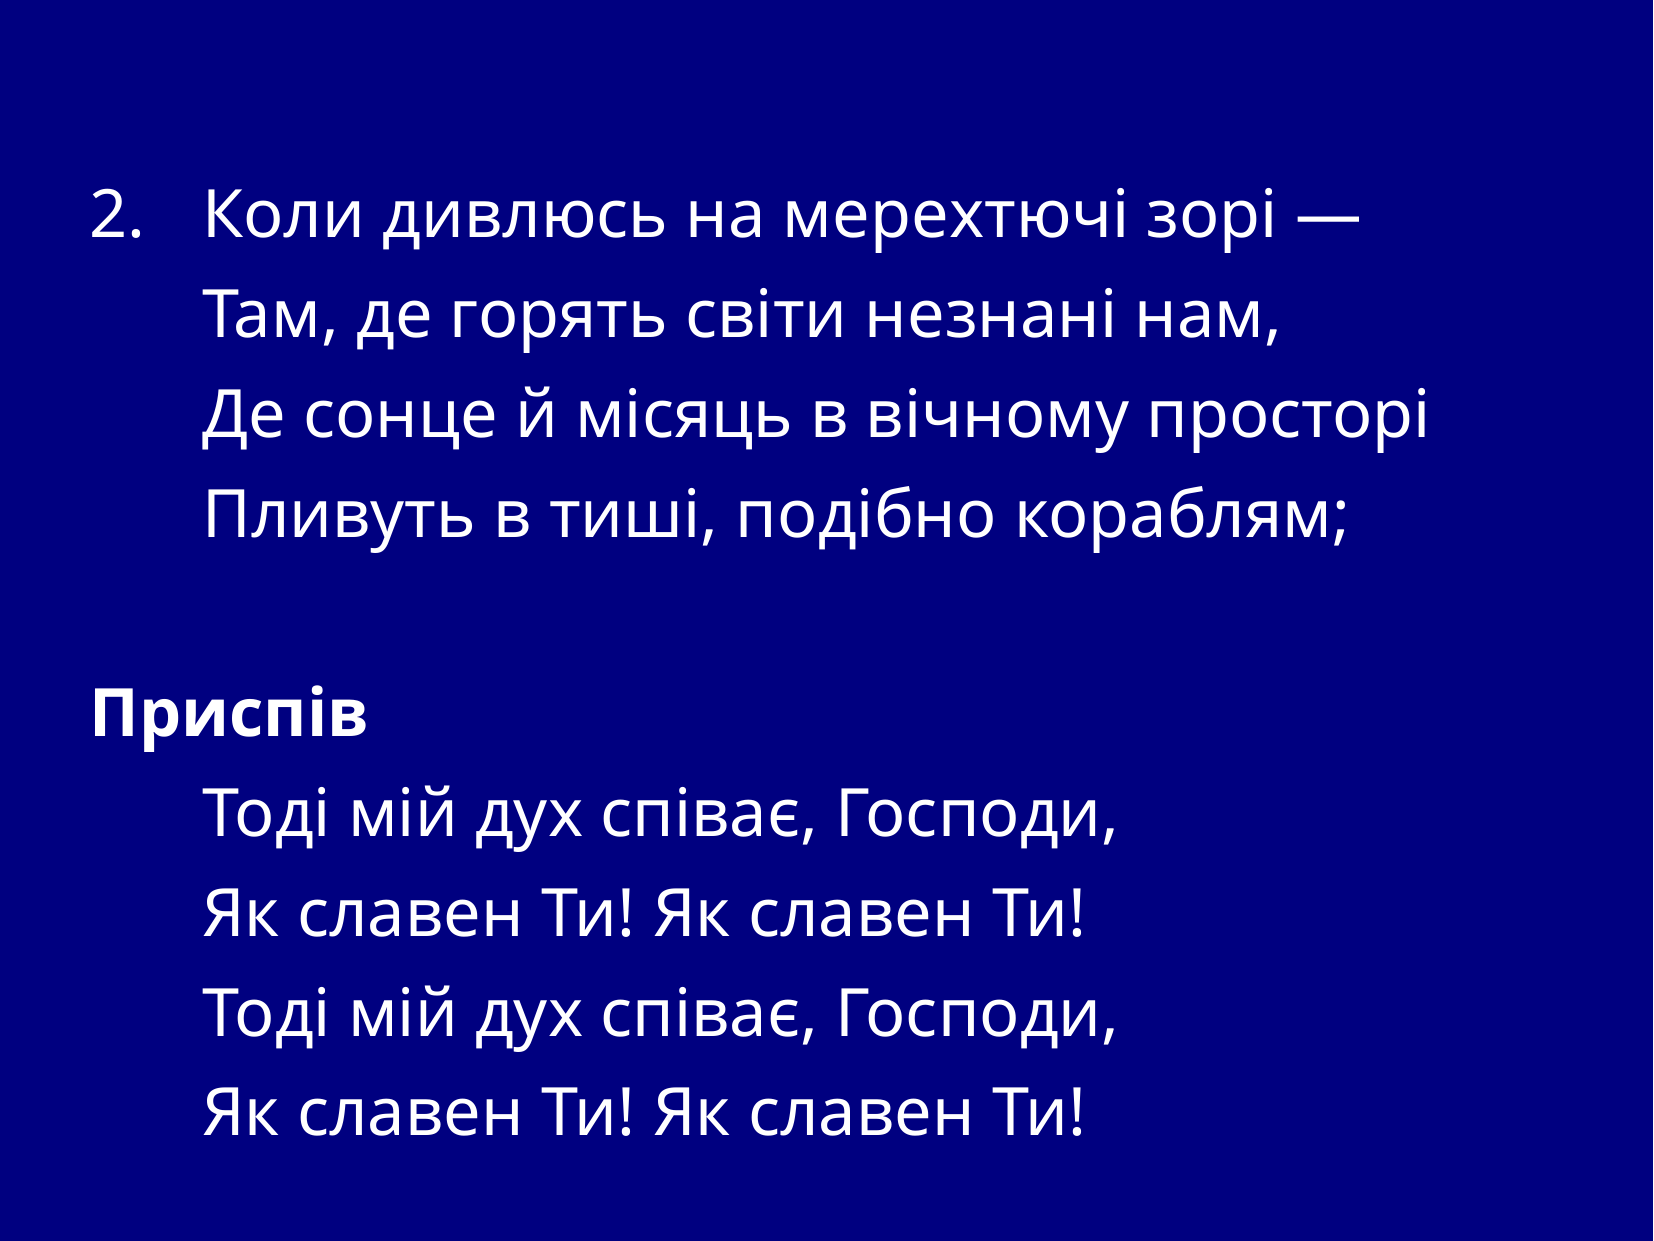

2.	Коли дивлюсь на мерехтючі зорі ―
	Там, де горять світи незнані нам,
	Де сонце й місяць в вічному просторі
	Пливуть в тиші, подібно кораблям;
Приспів
	Тоді мій дух співає, Господи,
	Як славен Ти! Як славен Ти!
	Тоді мій дух співає, Господи,
	Як славен Ти! Як славен Ти!